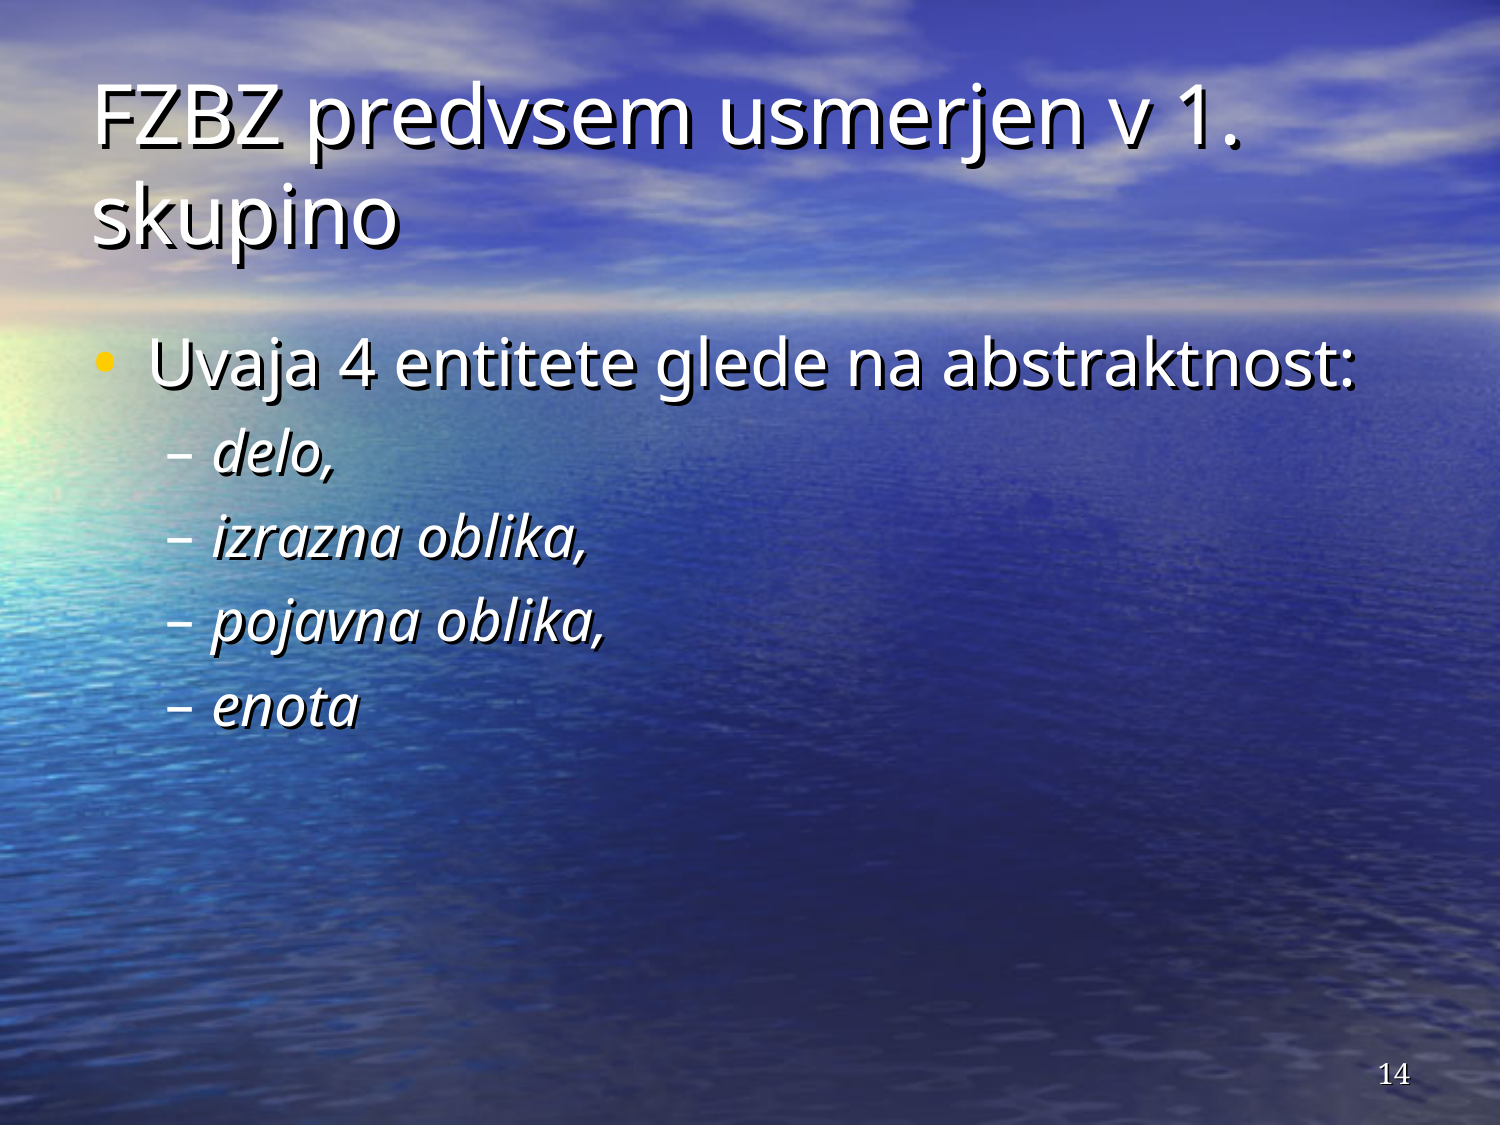

# FZBZ predvsem usmerjen v 1. skupino
Uvaja 4 entitete glede na abstraktnost:
delo,
izrazna oblika,
pojavna oblika,
enota